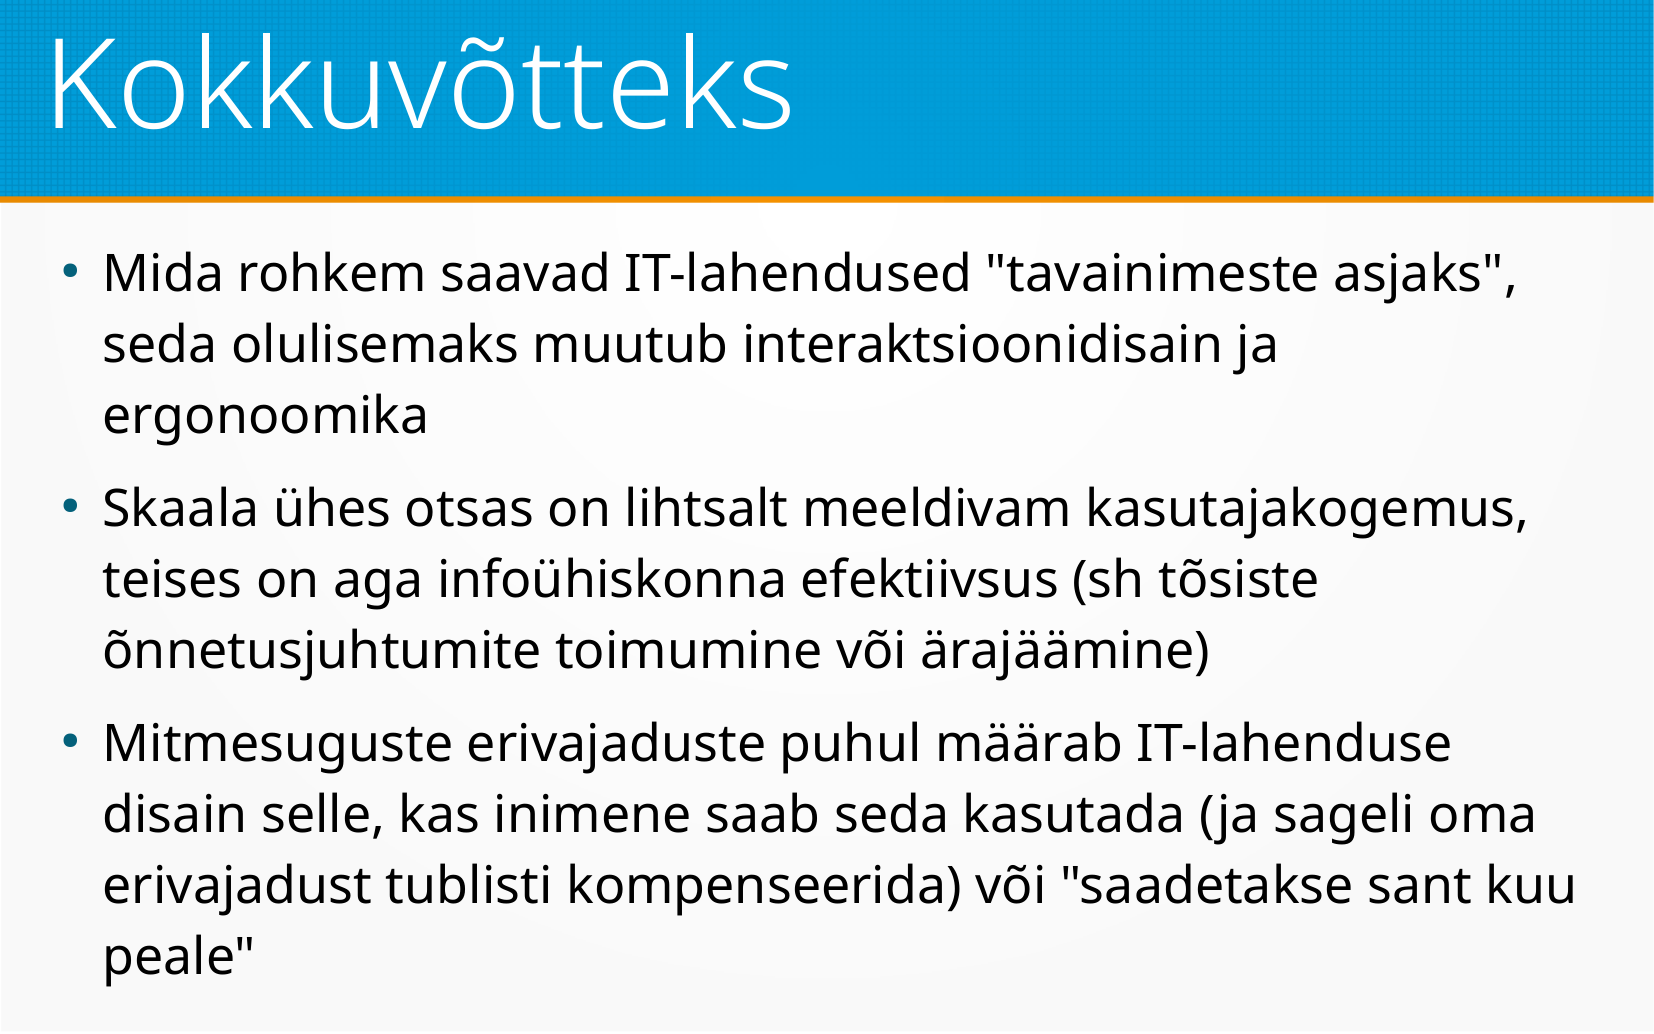

# Kokkuvõtteks
Mida rohkem saavad IT-lahendused "tavainimeste asjaks", seda olulisemaks muutub interaktsioonidisain ja ergonoomika
Skaala ühes otsas on lihtsalt meeldivam kasutajakogemus, teises on aga infoühiskonna efektiivsus (sh tõsiste õnnetusjuhtumite toimumine või ärajäämine)
Mitmesuguste erivajaduste puhul määrab IT-lahenduse disain selle, kas inimene saab seda kasutada (ja sageli oma erivajadust tublisti kompenseerida) või "saadetakse sant kuu peale"